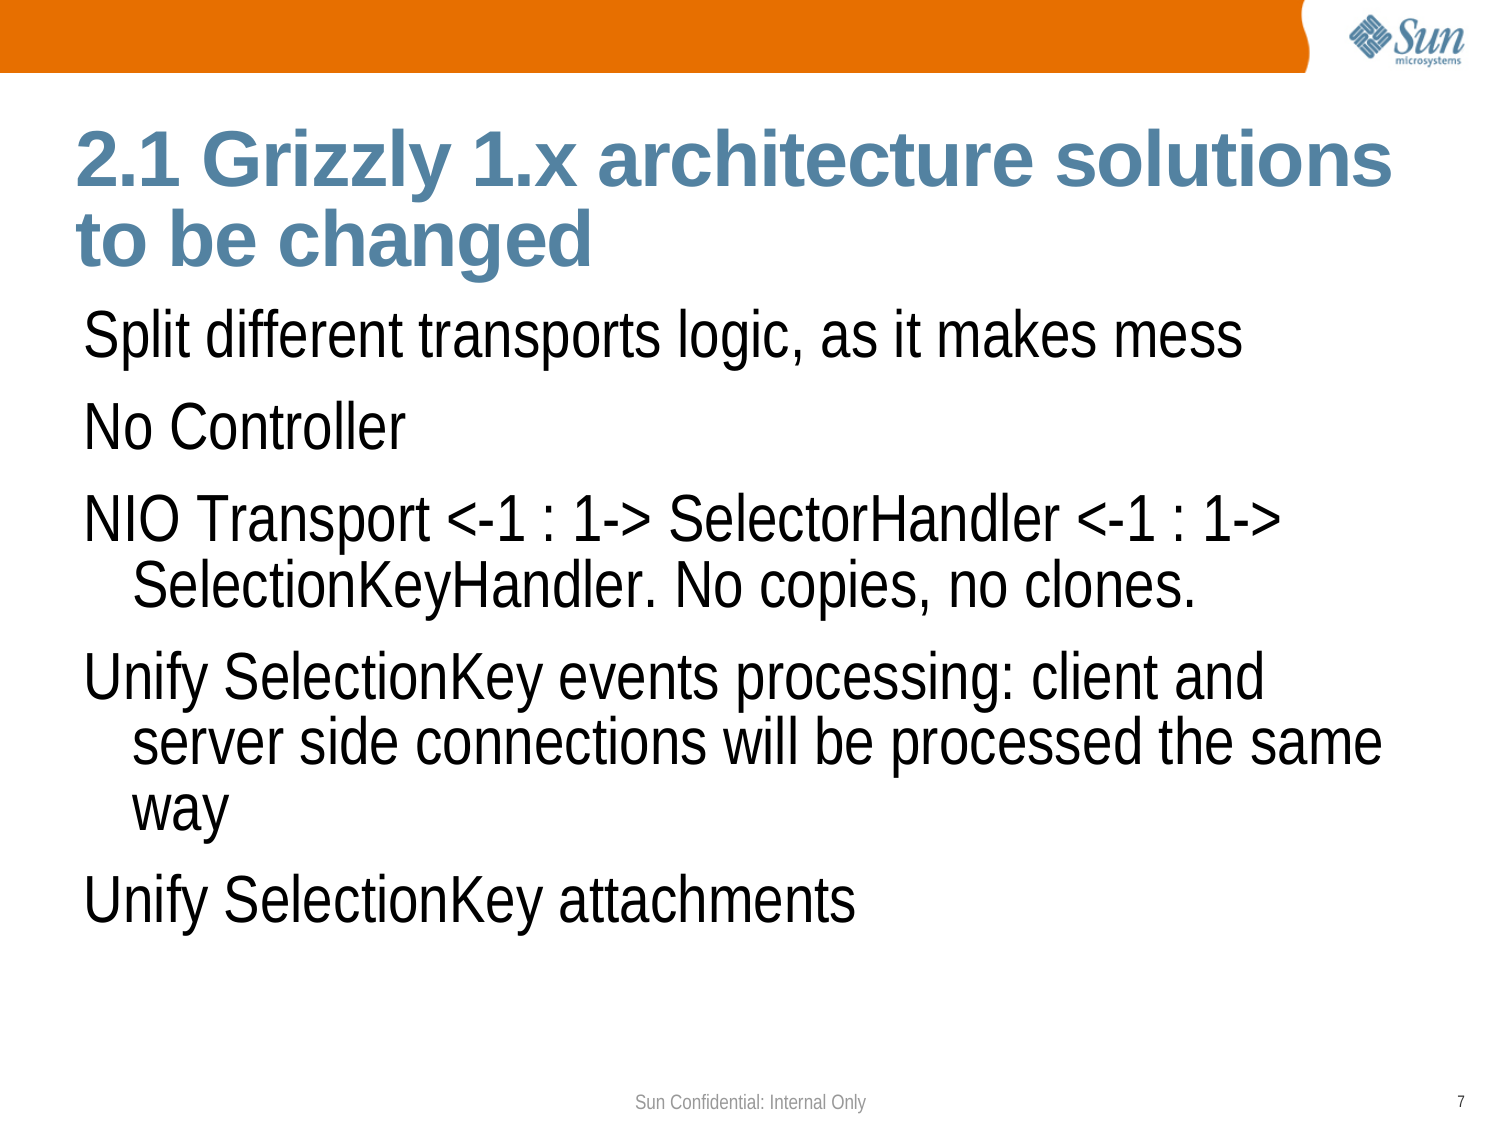

# 2.1 Grizzly 1.x architecture solutions to be changed
Split different transports logic, as it makes mess
No Controller
NIO Transport <-1 : 1-> SelectorHandler <-1 : 1-> SelectionKeyHandler. No copies, no clones.
Unify SelectionKey events processing: client and server side connections will be processed the same way
Unify SelectionKey attachments